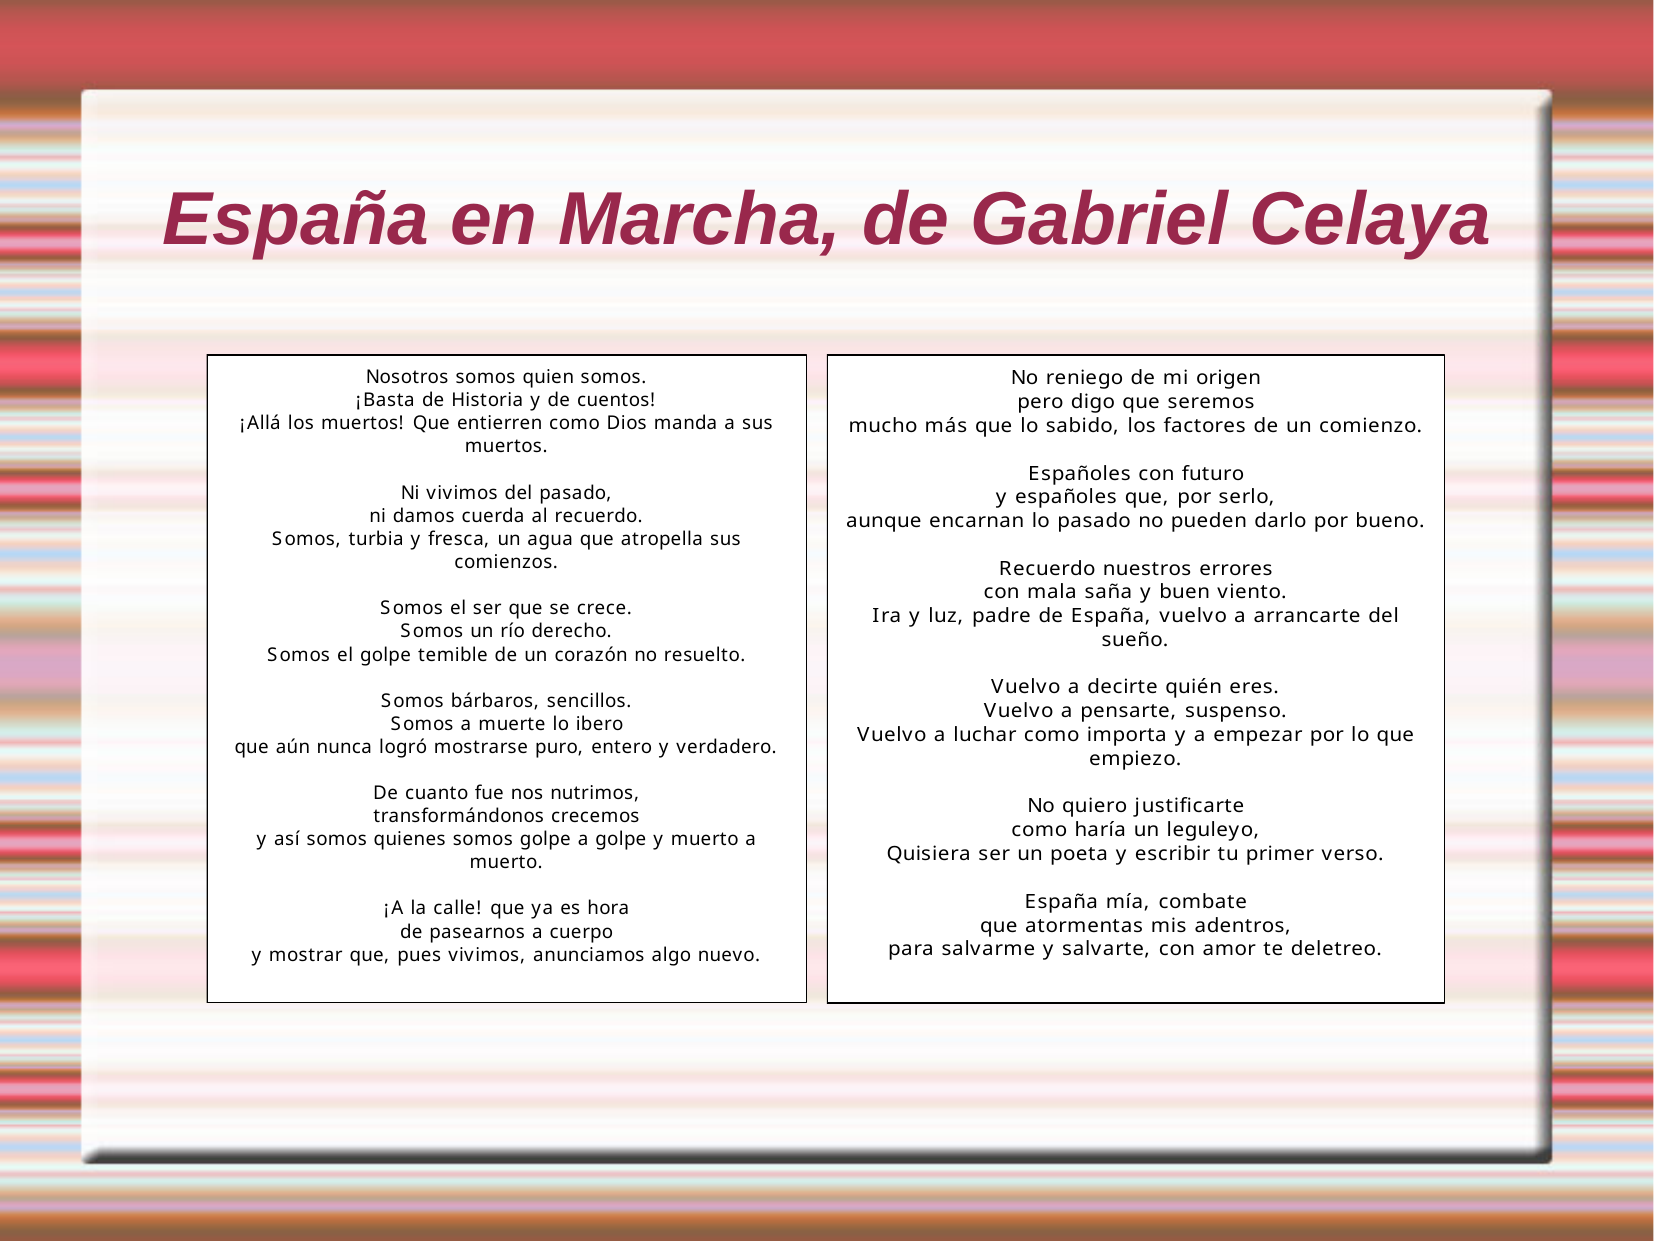

# España en Marcha, de Gabriel Celaya